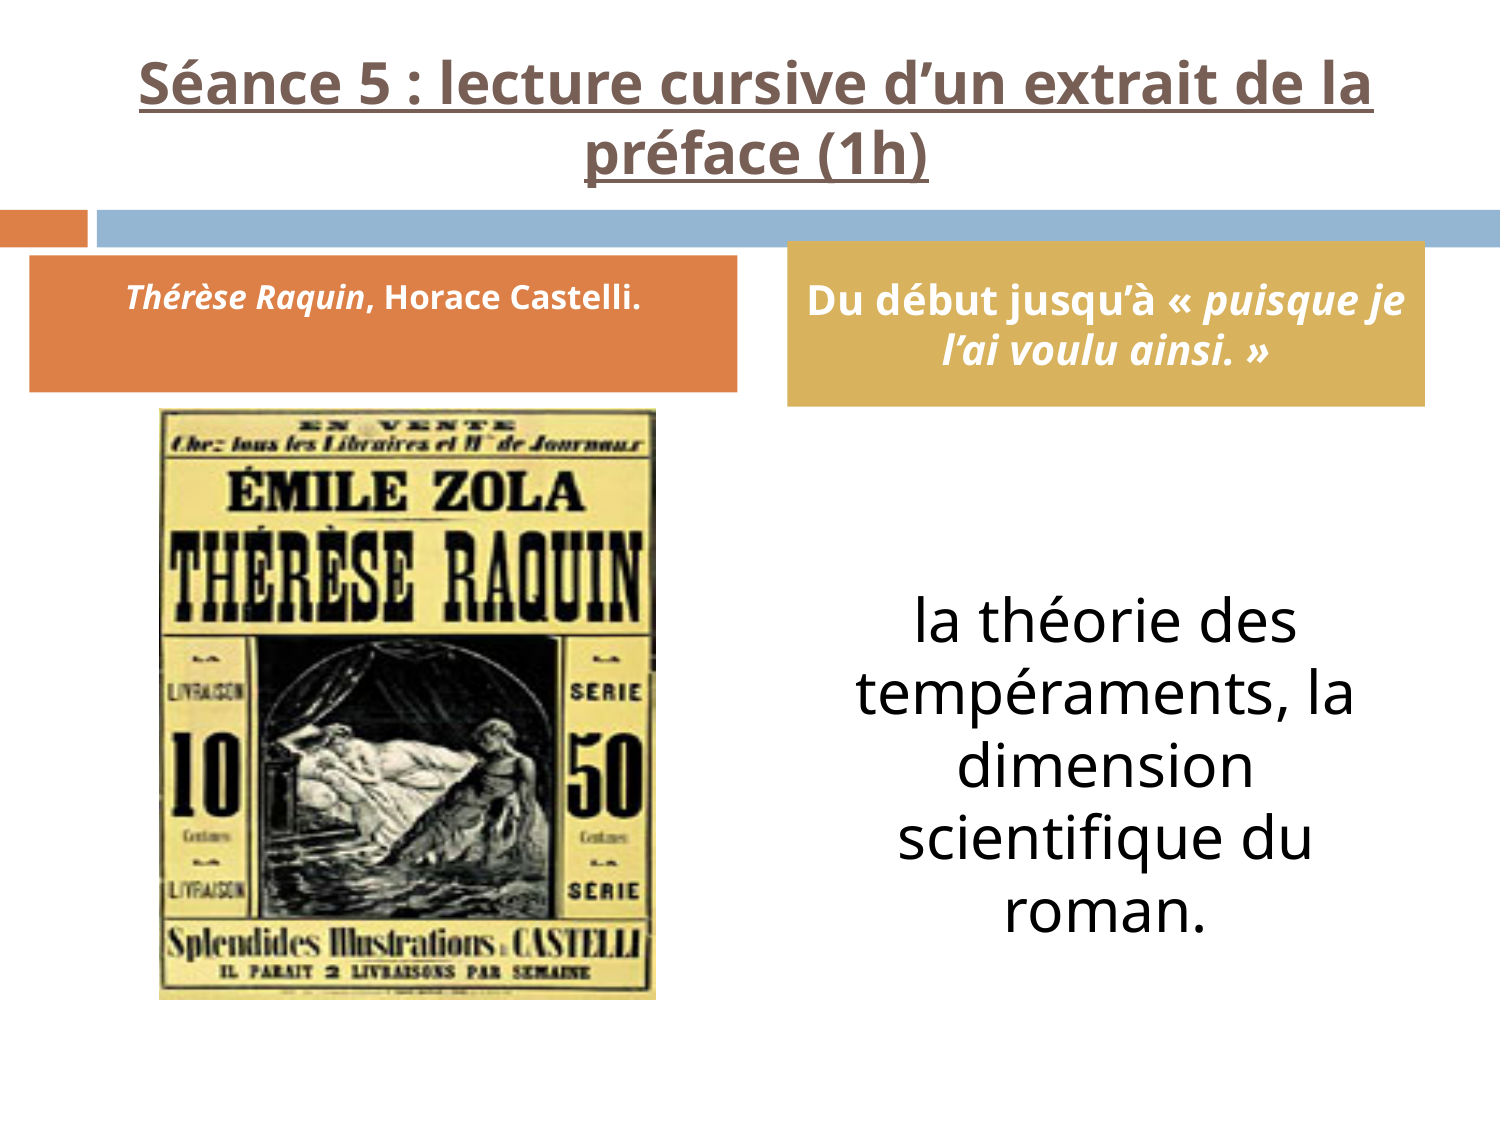

# Séance 5 : lecture cursive d’un extrait de la préface (1h)
Du début jusqu’à « puisque je l’ai voulu ainsi. »
Thérèse Raquin, Horace Castelli.
la théorie des tempéraments, la dimension scientifique du roman.